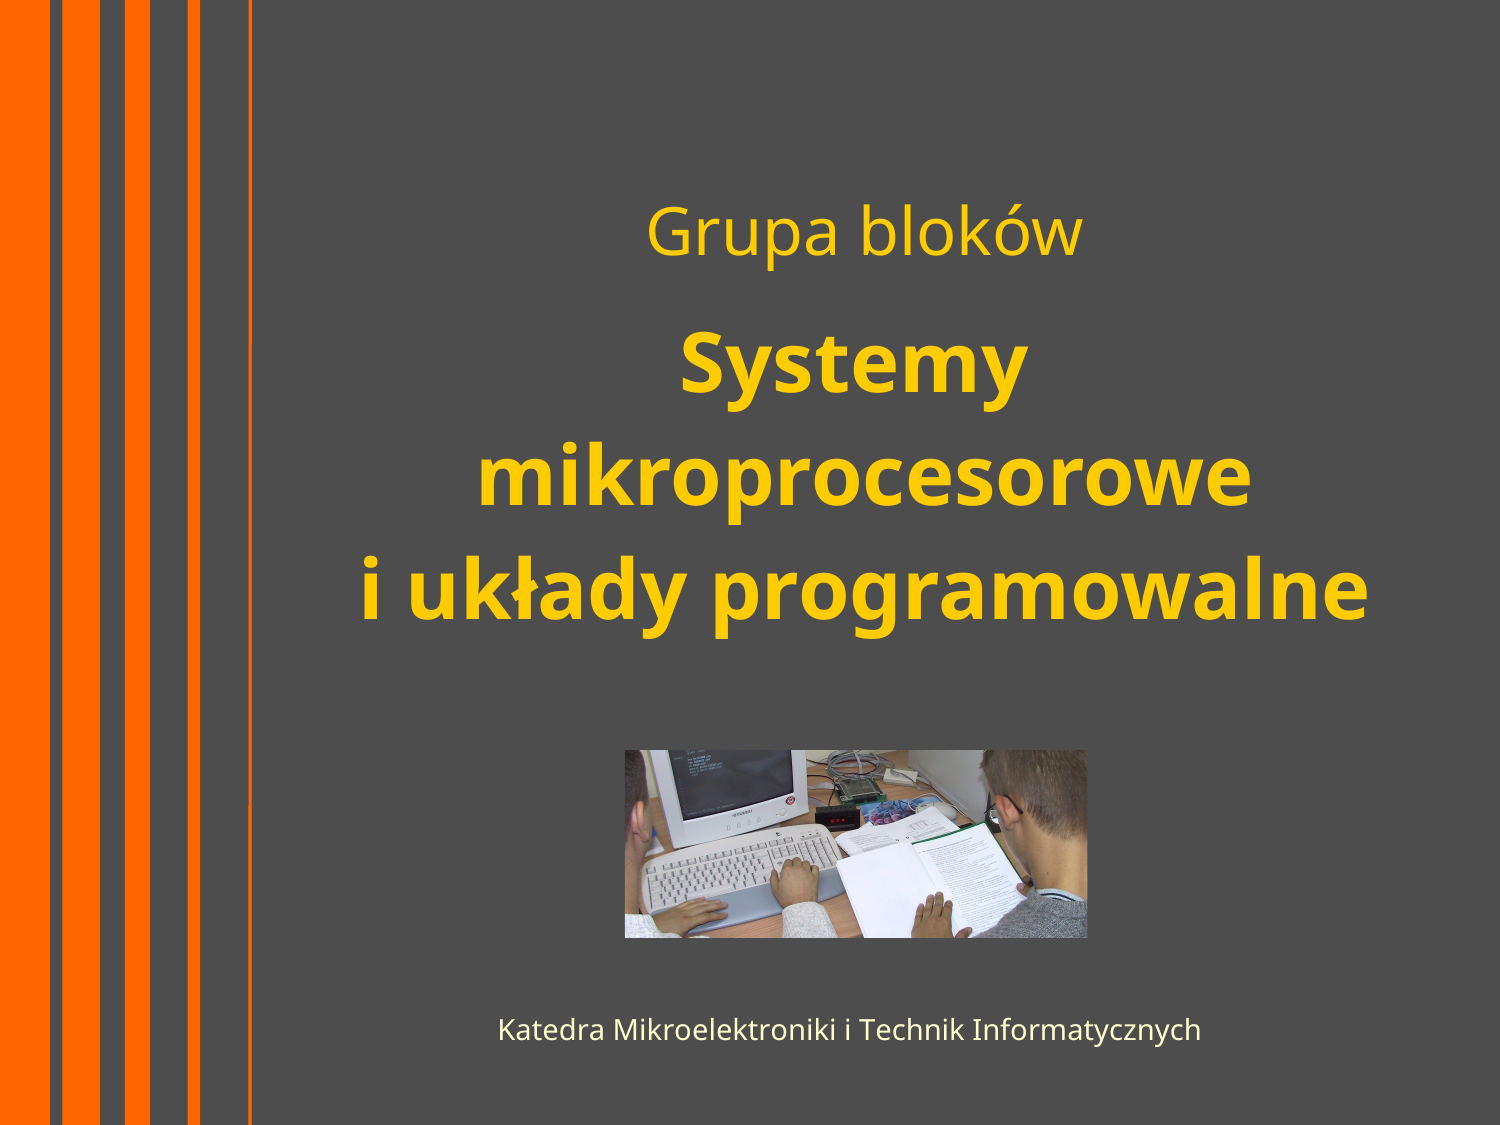

# Grupa bloków Systemy mikroprocesorowe i układy programowalne
Katedra Mikroelektroniki i Technik Informatycznych